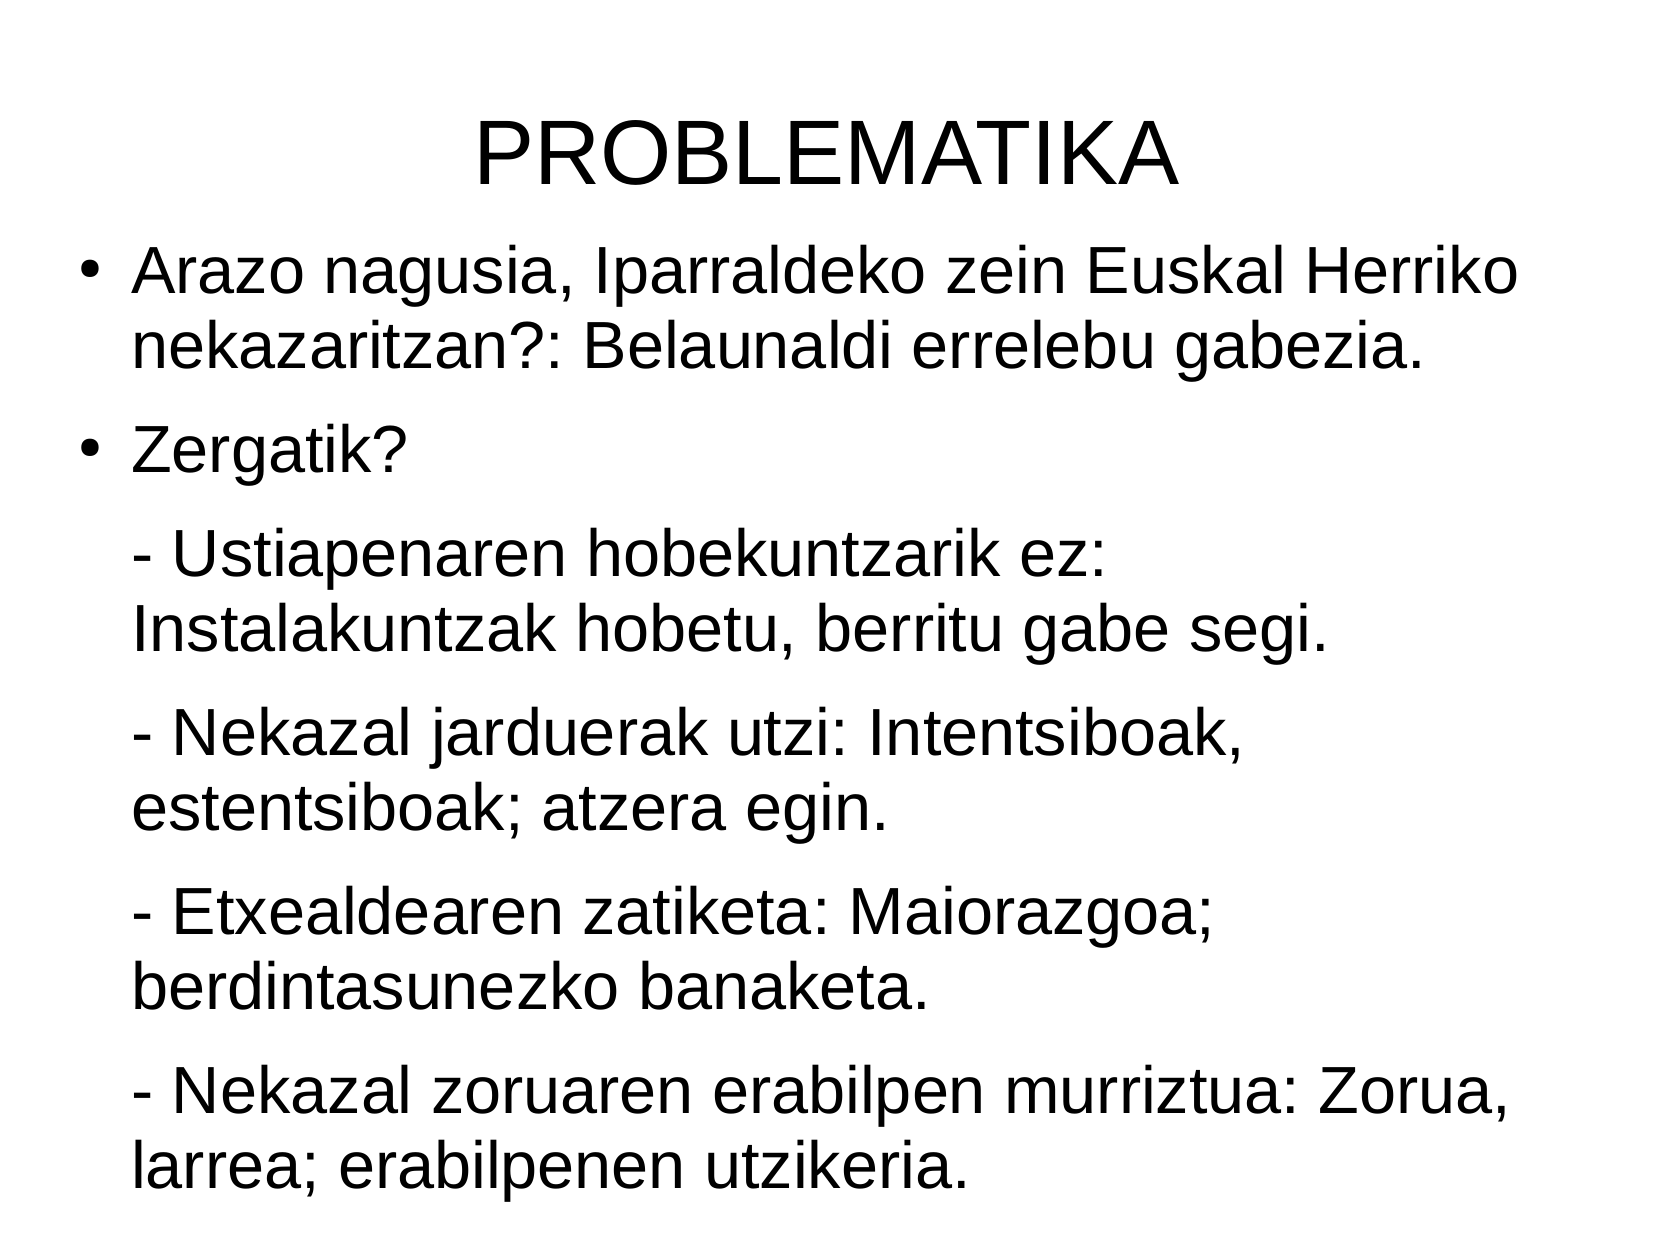

# PROBLEMATIKA
Arazo nagusia, Iparraldeko zein Euskal Herriko nekazaritzan?: Belaunaldi errelebu gabezia.
Zergatik?
- Ustiapenaren hobekuntzarik ez: Instalakuntzak hobetu, berritu gabe segi.
- Nekazal jarduerak utzi: Intentsiboak, estentsiboak; atzera egin.
- Etxealdearen zatiketa: Maiorazgoa; berdintasunezko banaketa.
- Nekazal zoruaren erabilpen murriztua: Zorua, larrea; erabilpenen utzikeria.